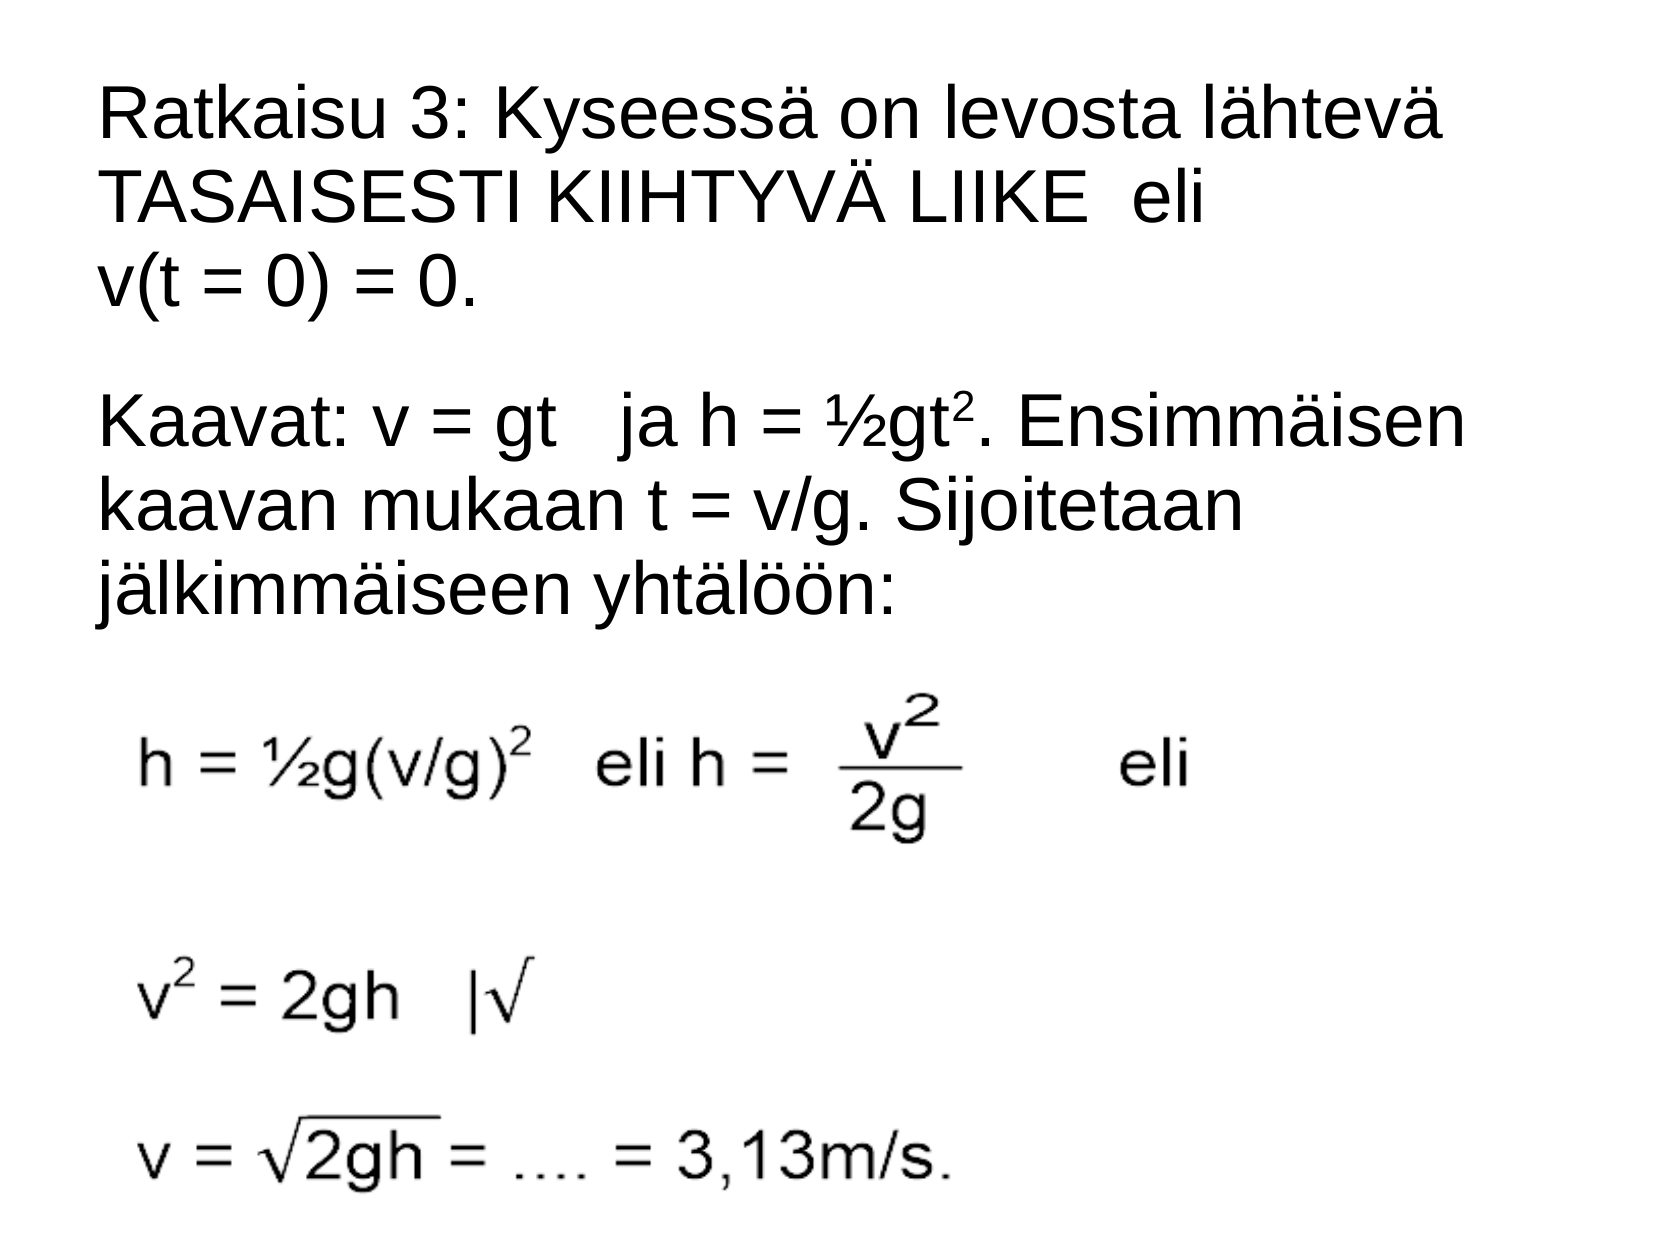

Ratkaisu 3: Kyseessä on levosta lähtevä TASAISESTI KIIHTYVÄ LIIKE eli v(t = 0) = 0.
Kaavat: v = gt ja h = ½gt2. Ensimmäisen kaavan mukaan t = v/g. Sijoitetaan jälkimmäiseen yhtälöön: